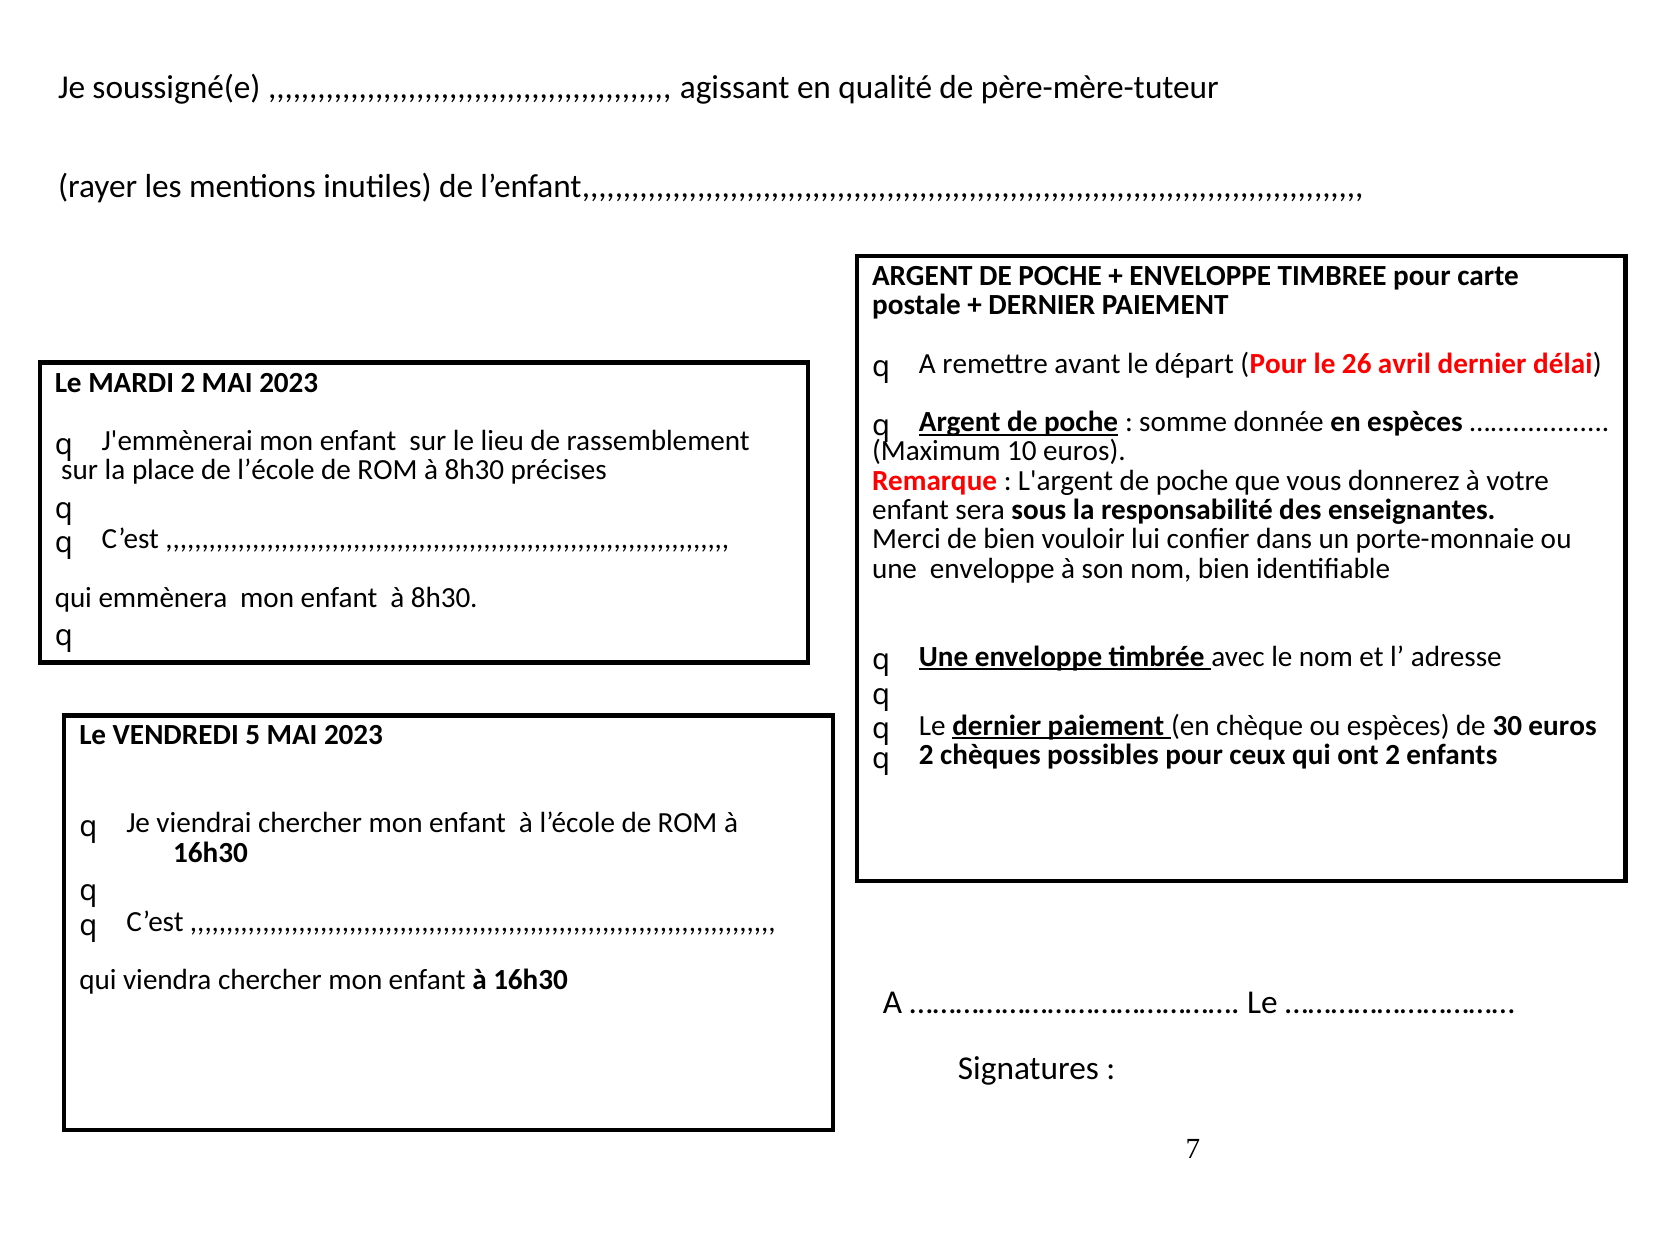

Je soussigné(e) ,,,,,,,,,,,,,,,,,,,,,,,,,,,,,,,,,,,,,,,,,,,,,,,,, agissant en qualité de père-mère-tuteur
(rayer les mentions inutiles) de l’enfant,,,,,,,,,,,,,,,,,,,,,,,,,,,,,,,,,,,,,,,,,,,,,,,,,,,,,,,,,,,,,,,,,,,,,,,,,,,,,,,,,,,,,,,,,,,,,,,
ARGENT DE POCHE + ENVELOPPE TIMBREE pour carte postale + DERNIER PAIEMENT
A remettre avant le départ (Pour le 26 avril dernier délai)
Argent de poche : somme donnée en espèces …................
(Maximum 10 euros).
Remarque : L'argent de poche que vous donnerez à votre
enfant sera sous la responsabilité des enseignantes.
Merci de bien vouloir lui confier dans un porte-monnaie ou une enveloppe à son nom, bien identifiable
Une enveloppe timbrée avec le nom et l’ adresse
Le dernier paiement (en chèque ou espèces) de 30 euros
2 chèques possibles pour ceux qui ont 2 enfants
Le MARDI 2 MAI 2023
J'emmènerai mon enfant sur le lieu de rassemblement
 sur la place de l’école de ROM à 8h30 précises
C’est ,,,,,,,,,,,,,,,,,,,,,,,,,,,,,,,,,,,,,,,,,,,,,,,,,,,,,,,,,,,,,,,,,,,,,,,,,,,,,,
qui emmènera mon enfant à 8h30.
Le VENDREDI 5 MAI 2023
Je viendrai chercher mon enfant à l’école de ROM à 16h30
C’est ,,,,,,,,,,,,,,,,,,,,,,,,,,,,,,,,,,,,,,,,,,,,,,,,,,,,,,,,,,,,,,,,,,,,,,,,,,,,,,,,,
qui viendra chercher mon enfant à 16h30
A ……………………………………. Le …………………………
	Signatures :